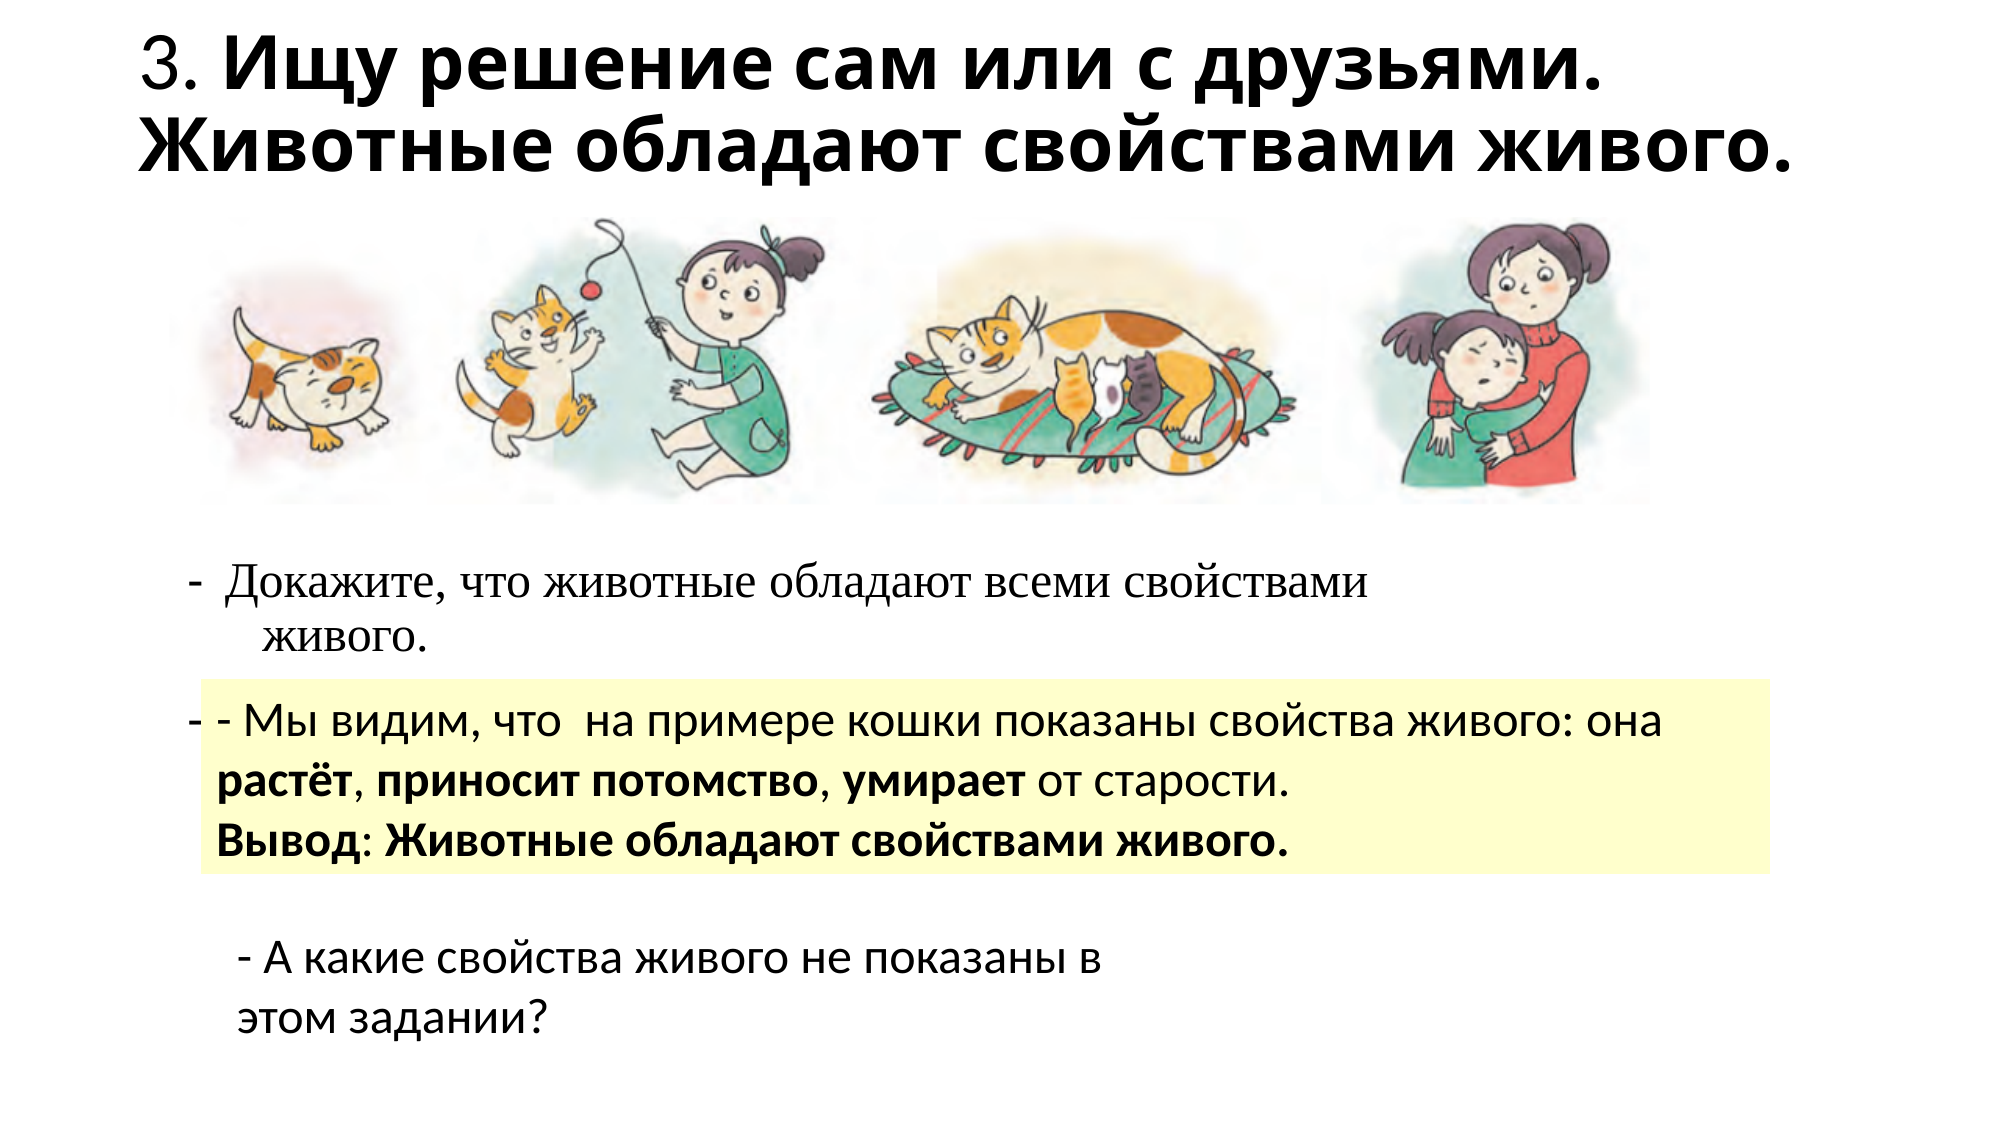

3. Ищу решение сам или с друзьями. Животные обладают свойствами живого.
# Докажите, что животные обладают всеми свойствами живого.
- Мы видим, что на примере кошки показаны свойства живого: она растёт, приносит потомство, умирает от старости.
Вывод: Животные обладают свойствами живого.
- А какие свойства живого не показаны в этом задании?